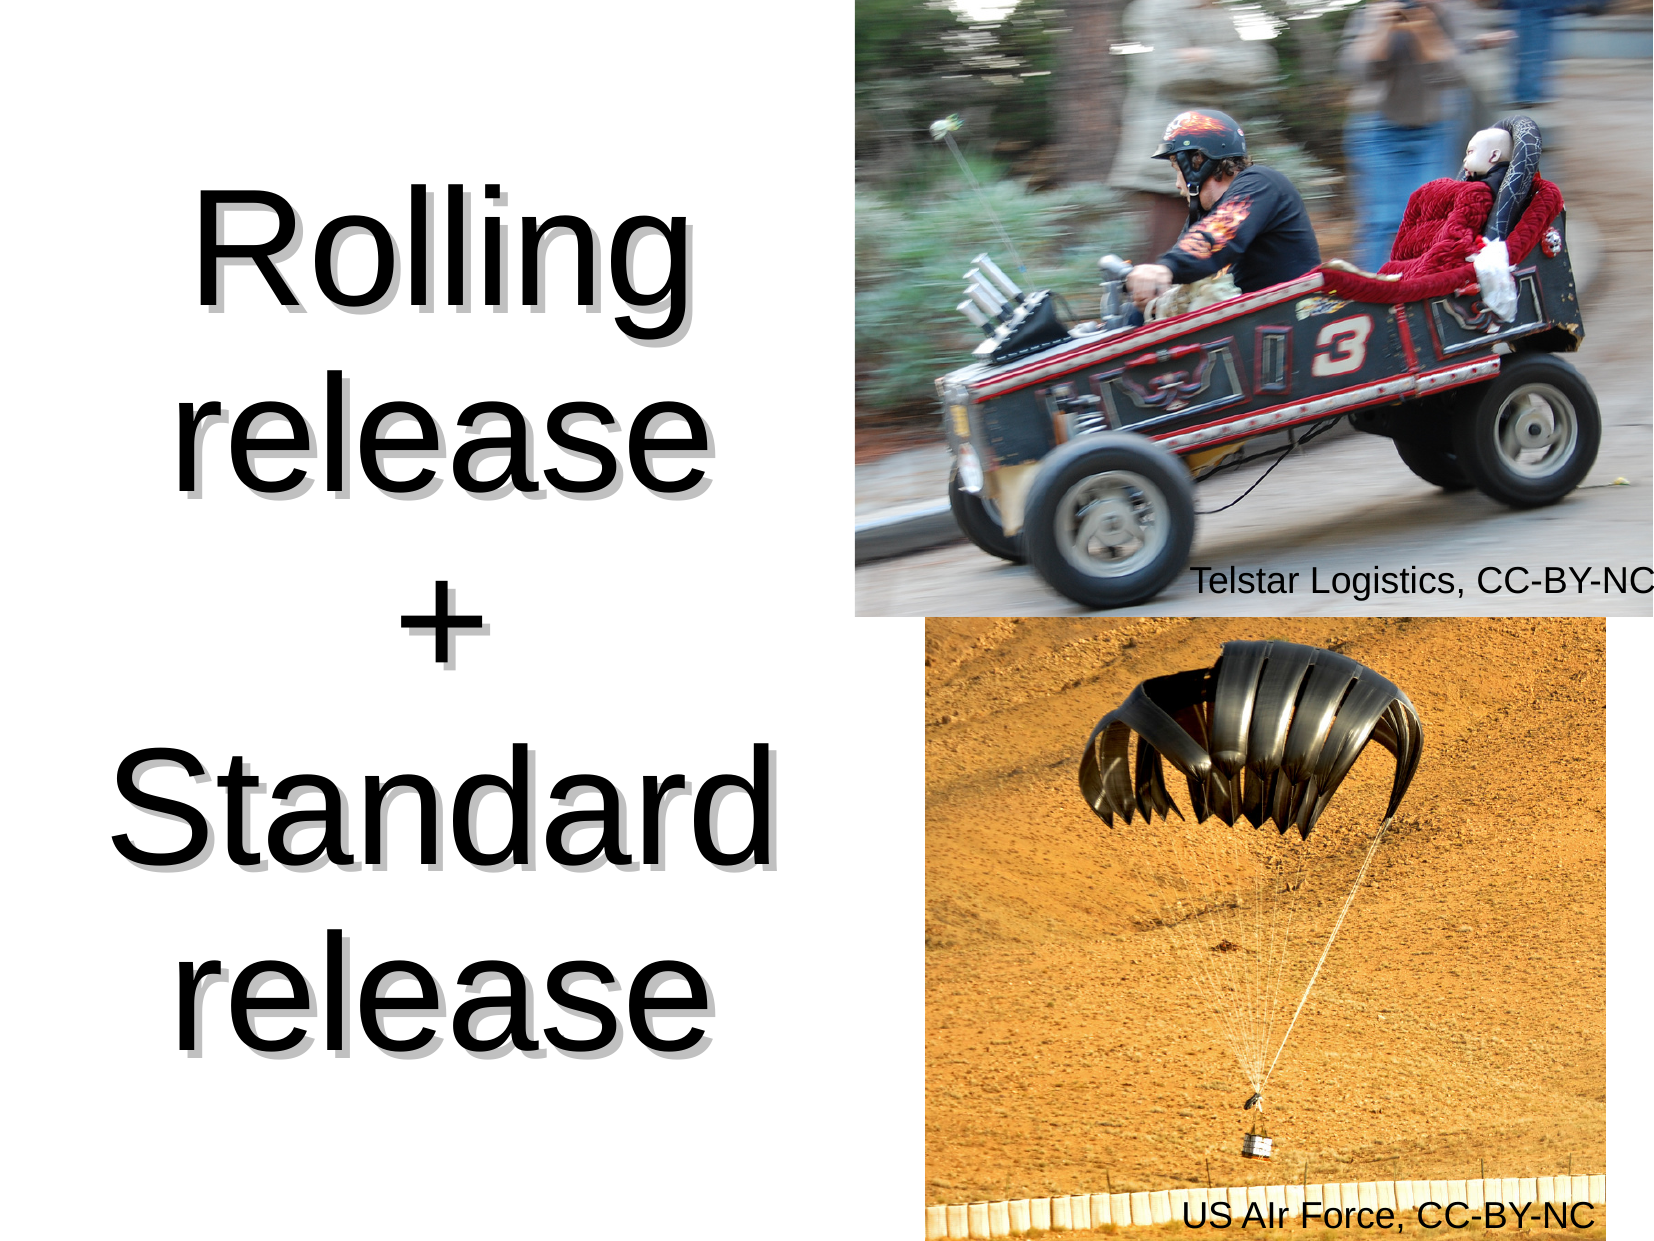

# +
Standard
release
Rolling
release
Telstar Logistics, CC-BY-NC
US AIr Force, CC-BY-NC